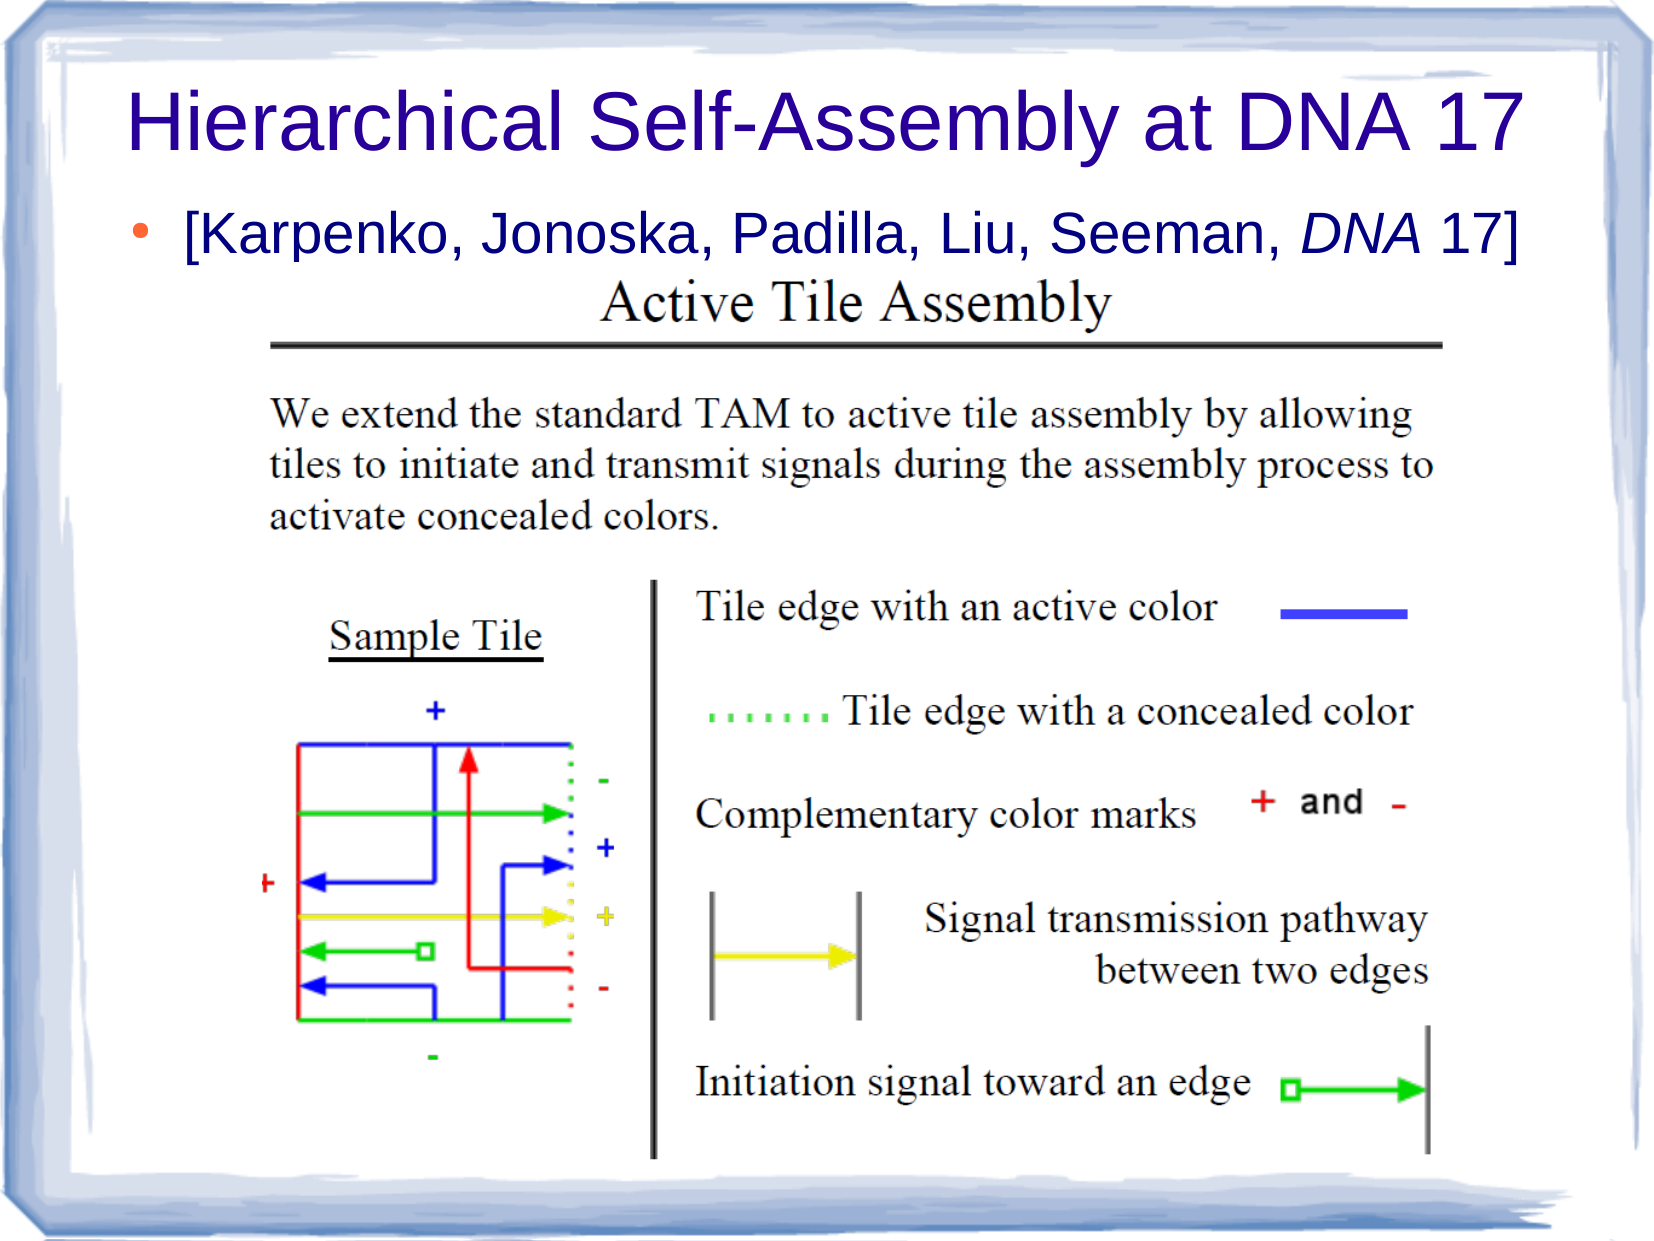

# Hierarchical Self-Assembly at DNA 17
[Karpenko, Jonoska, Padilla, Liu, Seeman, DNA 17]